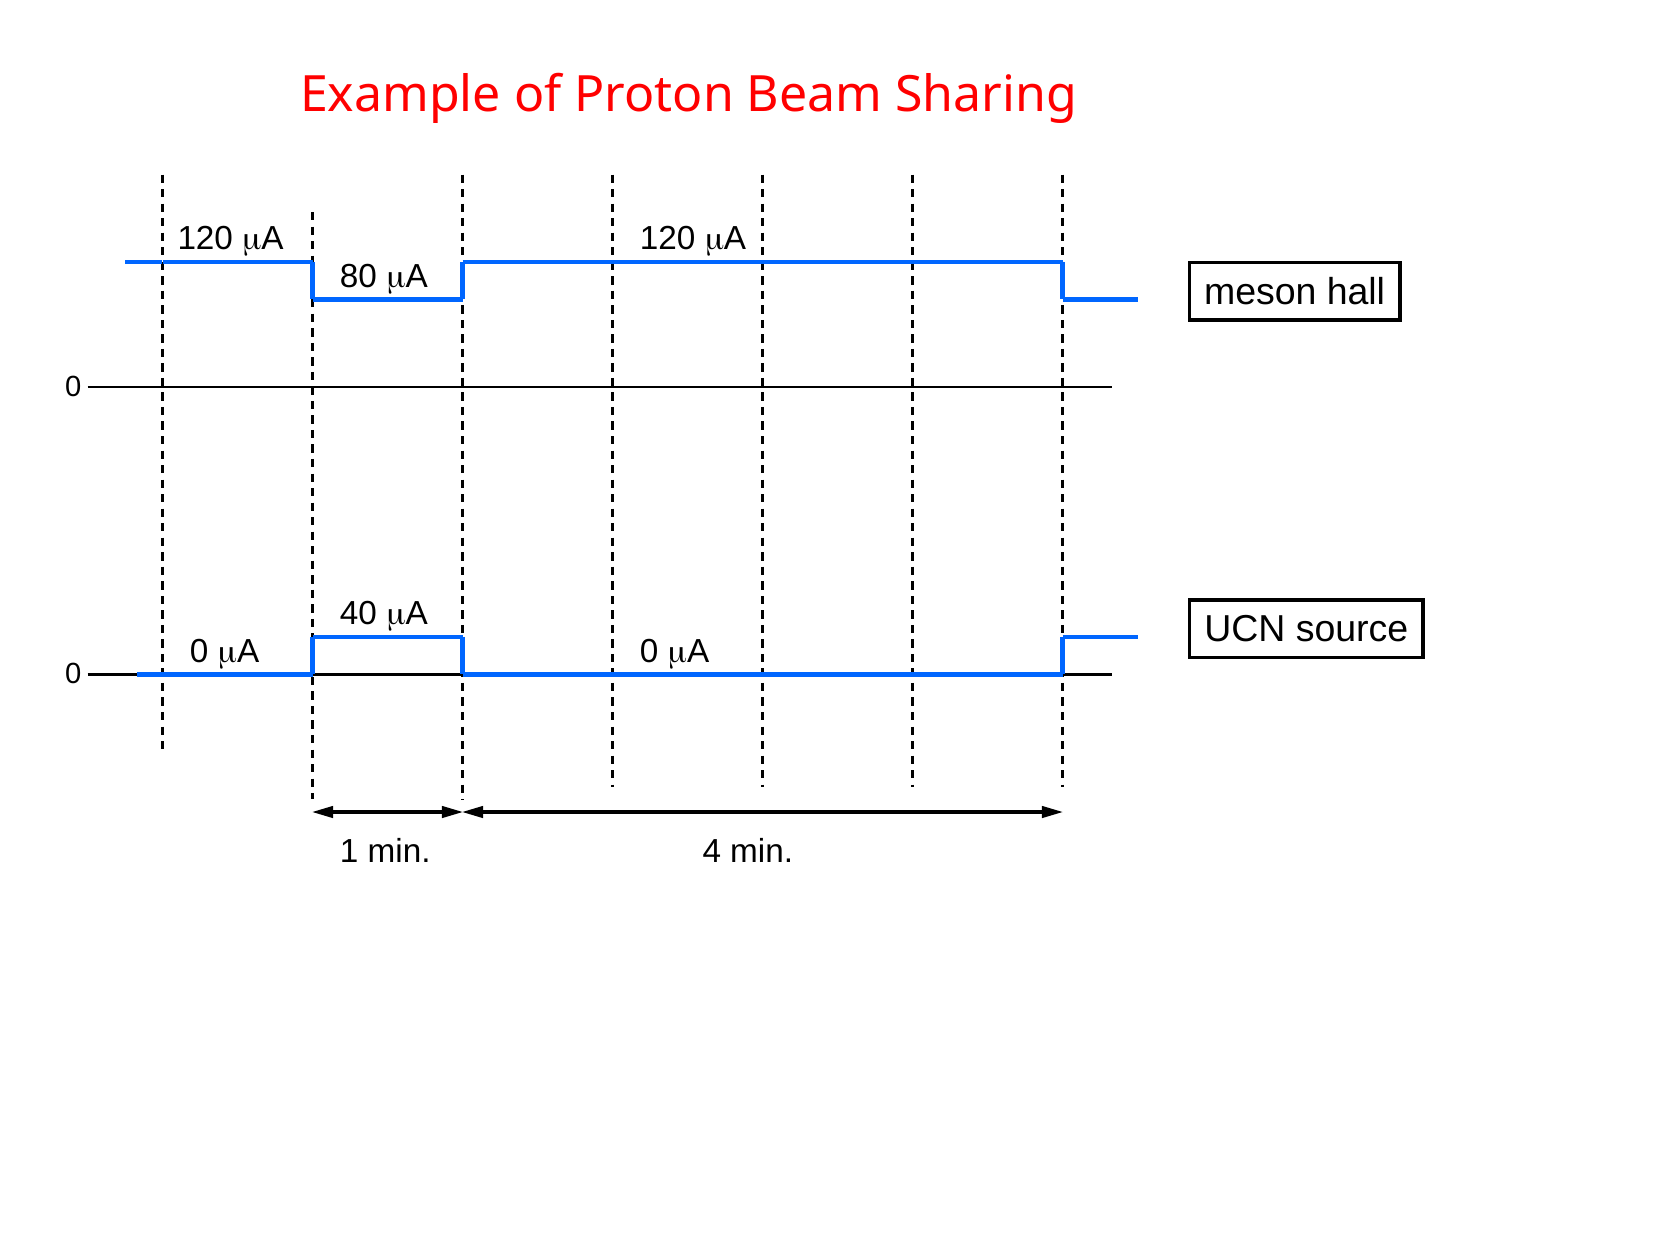

Example of Proton Beam Sharing
120 A
120 A
80 A
meson hall
0
40 A
UCN source
0 A
0 A
0
1 min.
4 min.